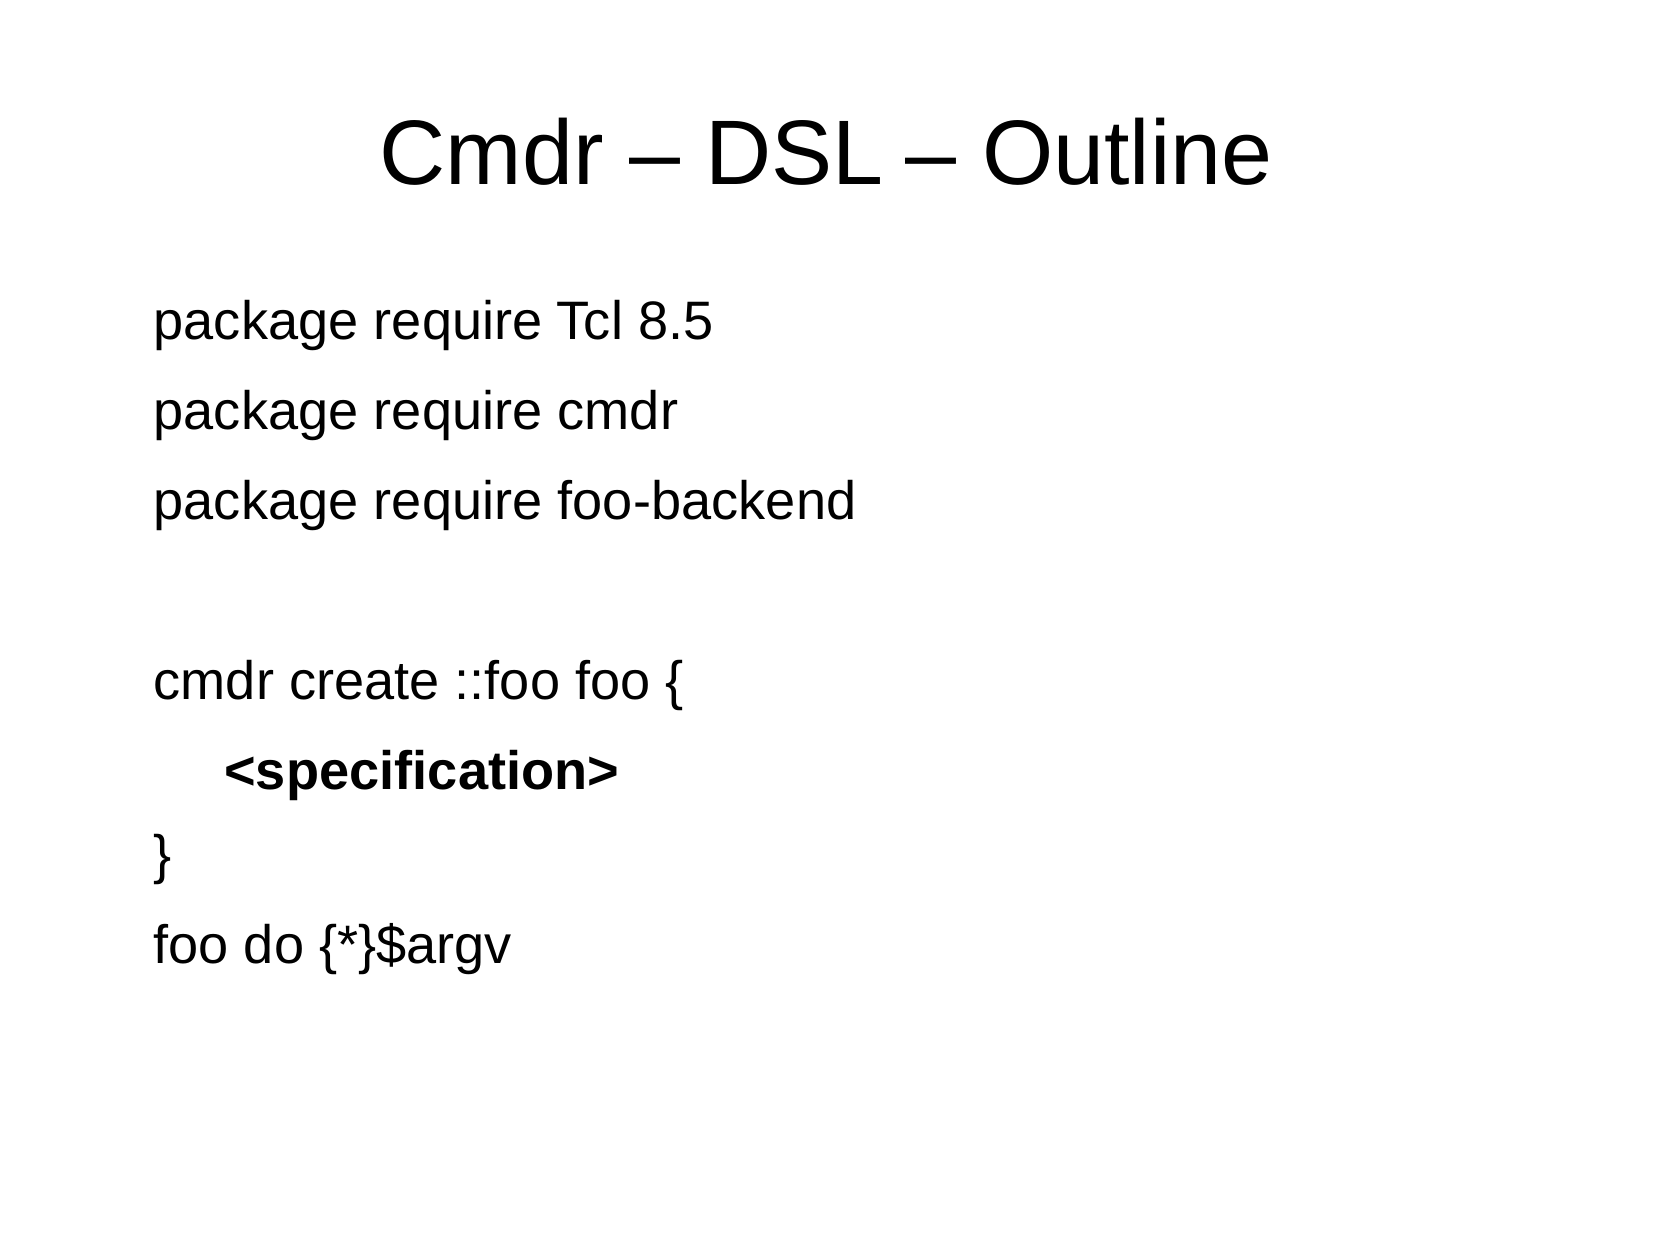

# Cmdr – DSL – Outline
package require Tcl 8.5
package require cmdr
package require foo-backend
cmdr create ::foo foo {
<specification>
}
foo do {*}$argv